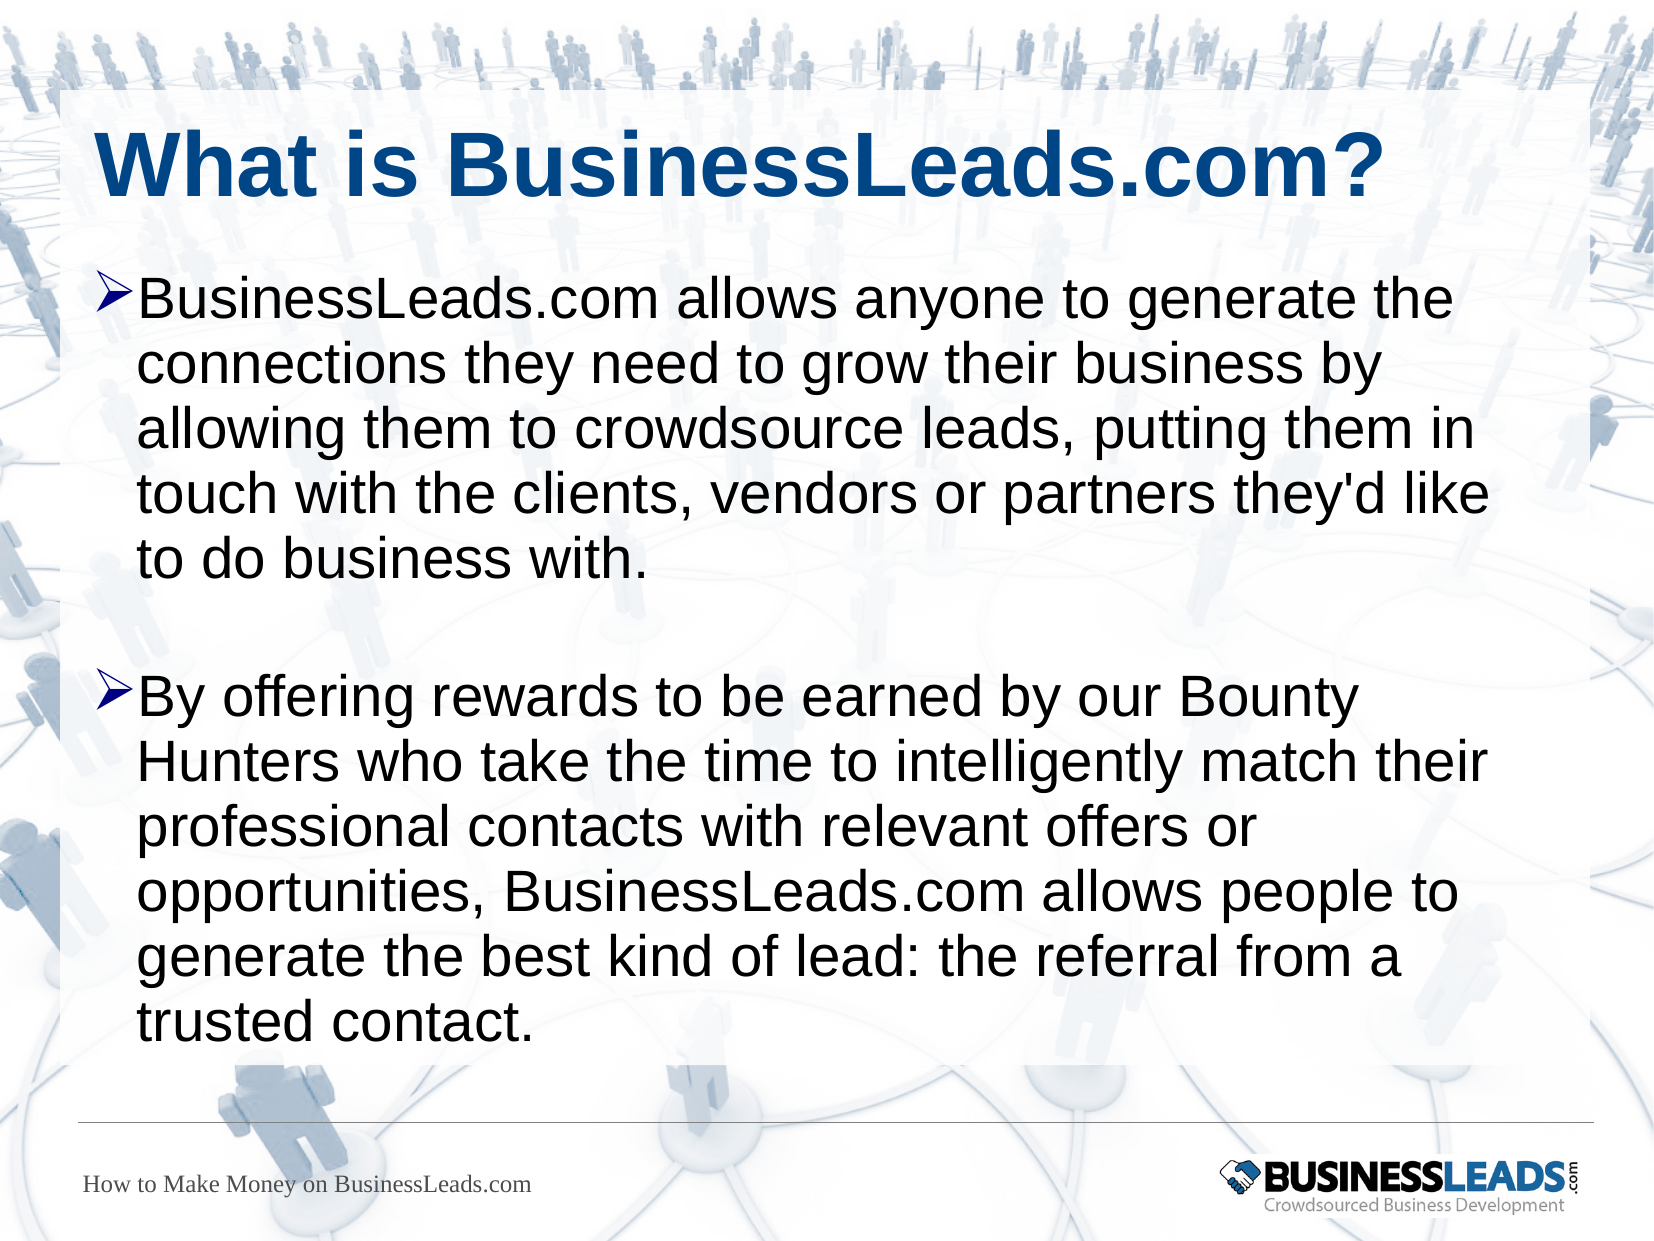

# What is BusinessLeads.com?
BusinessLeads.com allows anyone to generate the connections they need to grow their business by allowing them to crowdsource leads, putting them in touch with the clients, vendors or partners they'd like to do business with.
By offering rewards to be earned by our Bounty Hunters who take the time to intelligently match their professional contacts with relevant offers or opportunities, BusinessLeads.com allows people to generate the best kind of lead: the referral from a trusted contact.